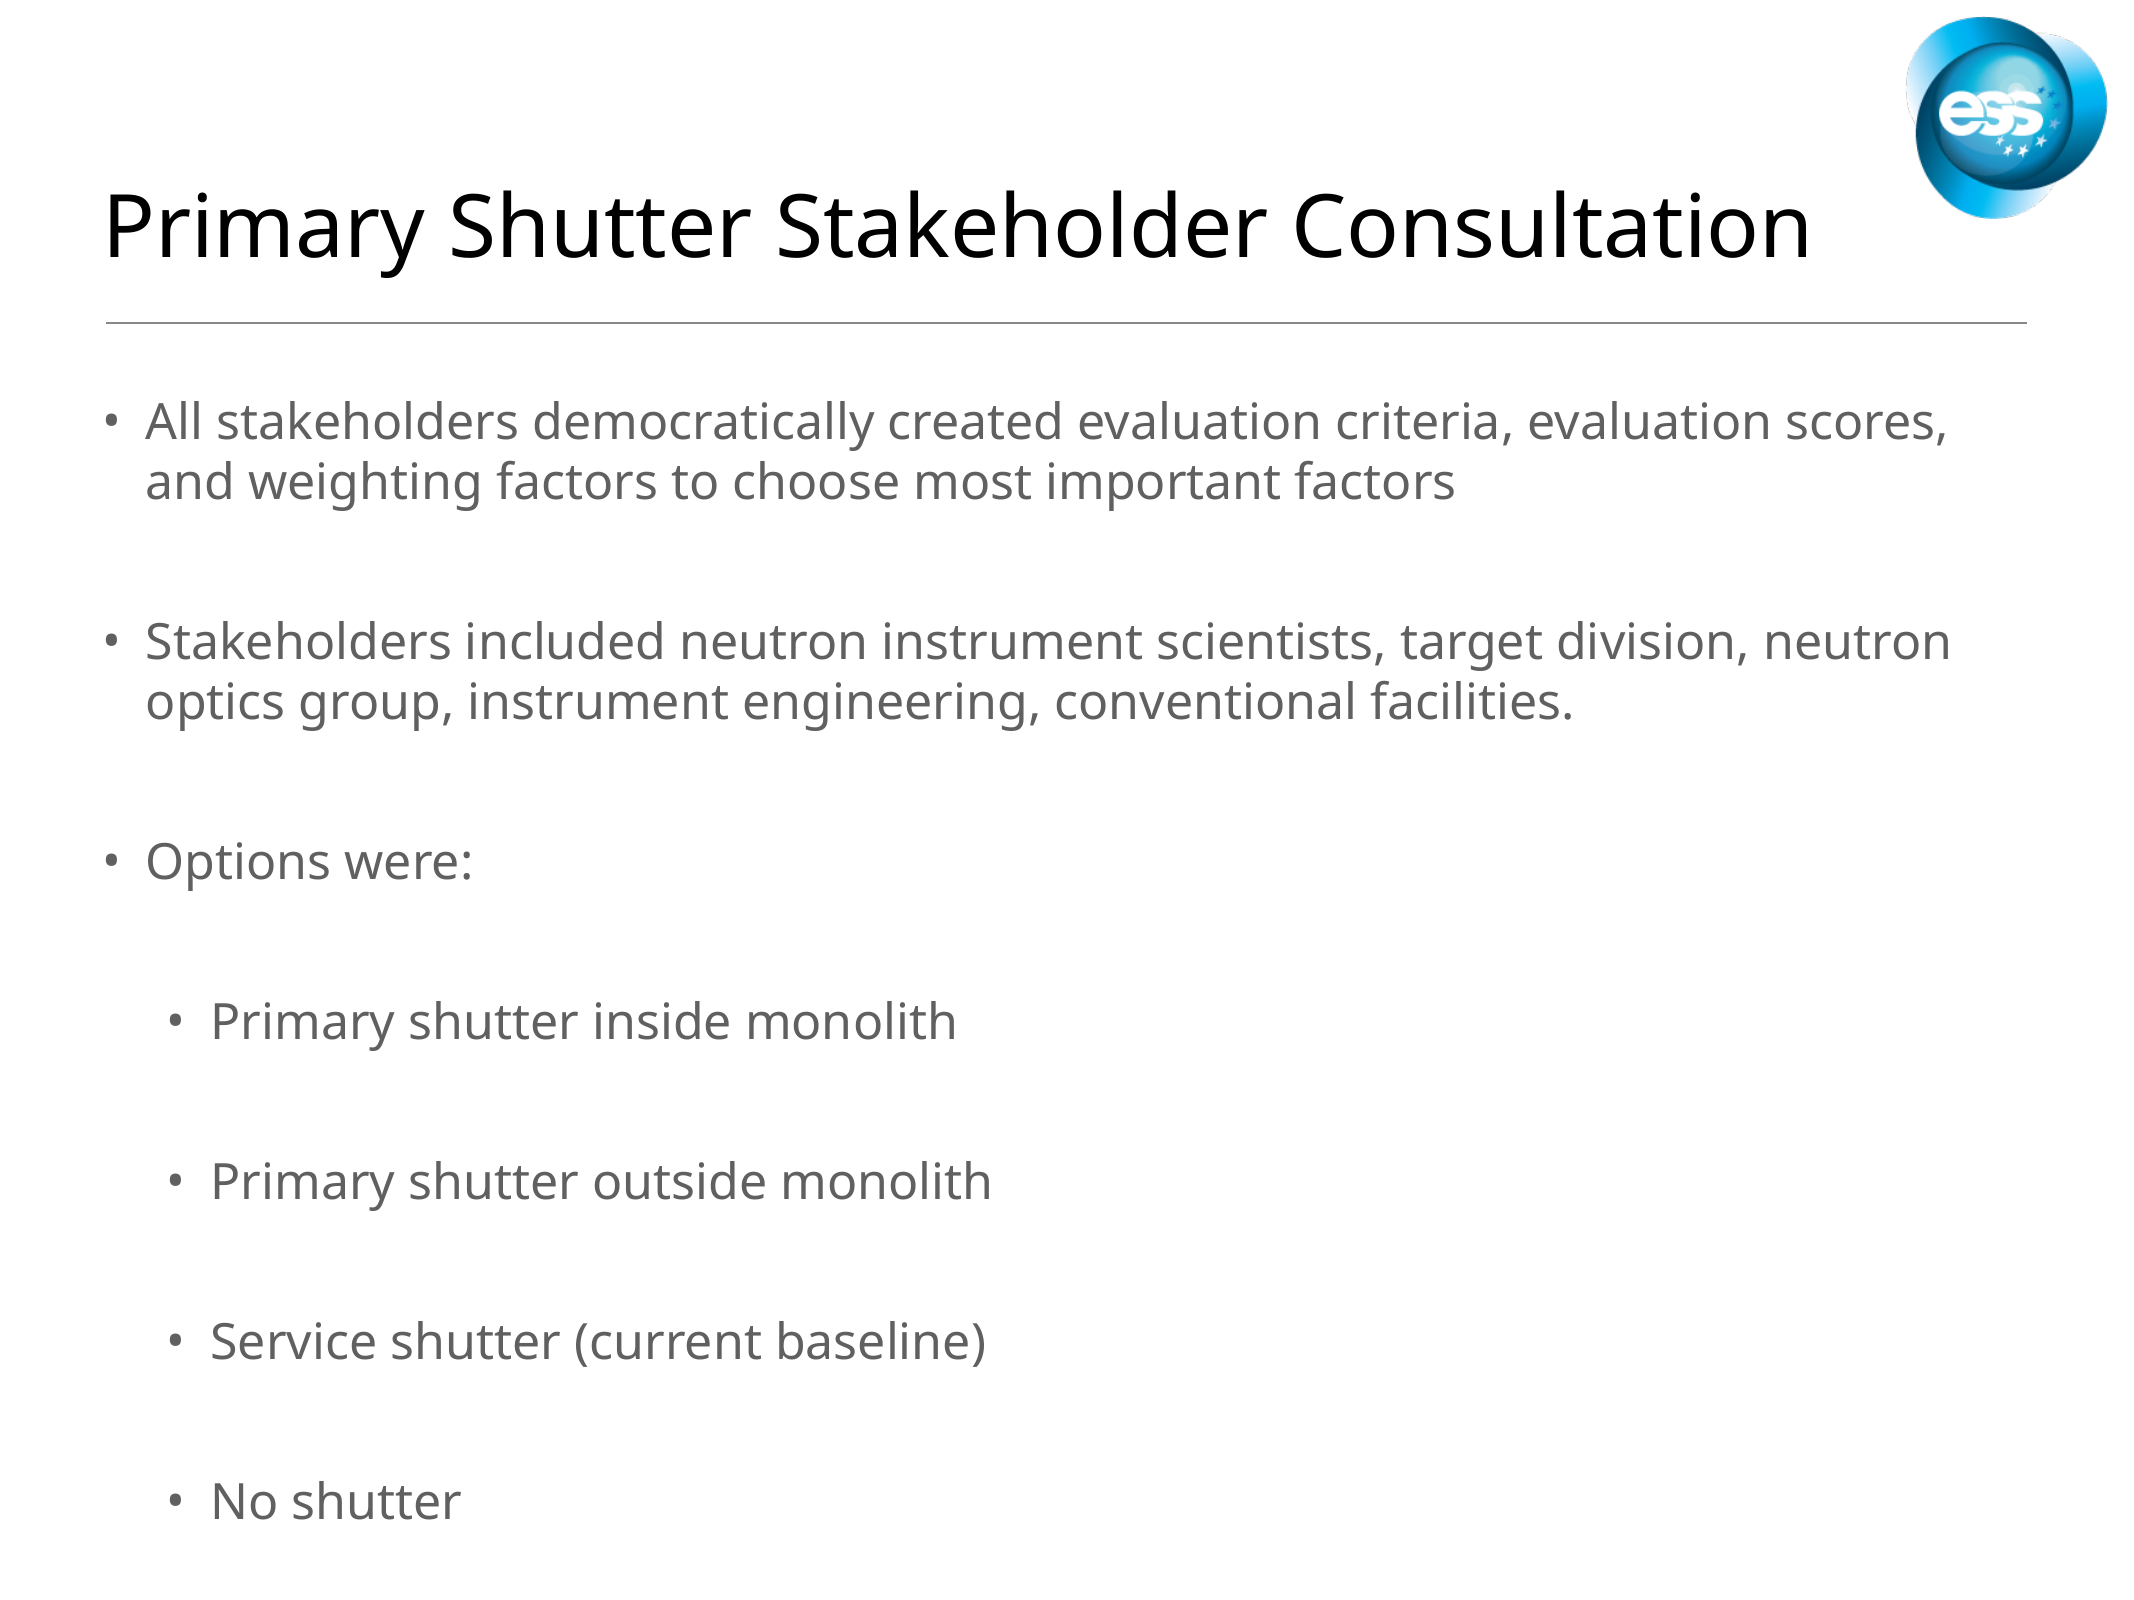

# Primary Shutter Stakeholder Consultation
All stakeholders democratically created evaluation criteria, evaluation scores, and weighting factors to choose most important factors
Stakeholders included neutron instrument scientists, target division, neutron optics group, instrument engineering, conventional facilities.
Options were:
Primary shutter inside monolith
Primary shutter outside monolith
Service shutter (current baseline)
No shutter